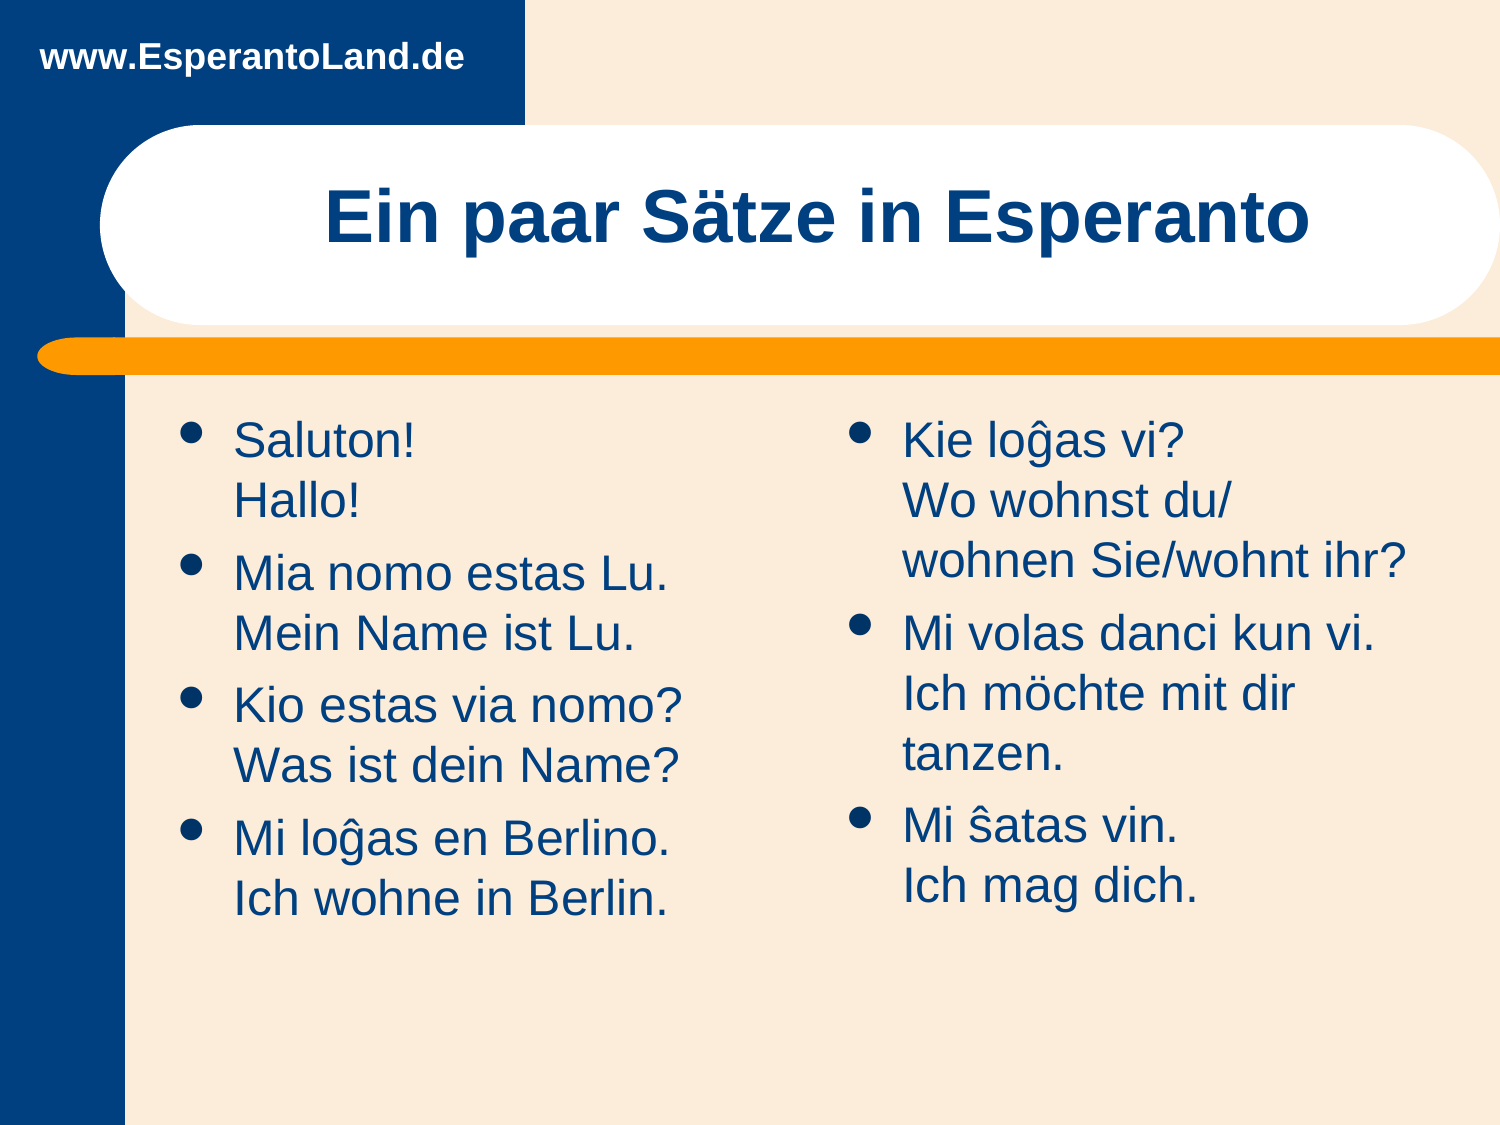

# Ein paar Sätze in Esperanto
Saluton!
Hallo!
Mia nomo estas Lu.
Mein Name ist Lu.
Kio estas via nomo?
Was ist dein Name?
Mi loĝas en Berlino.
Ich wohne in Berlin.
Kie loĝas vi?
Wo wohnst du/
wohnen Sie/wohnt ihr?
Mi volas danci kun vi.
Ich möchte mit dir tanzen.
Mi ŝatas vin.
Ich mag dich.